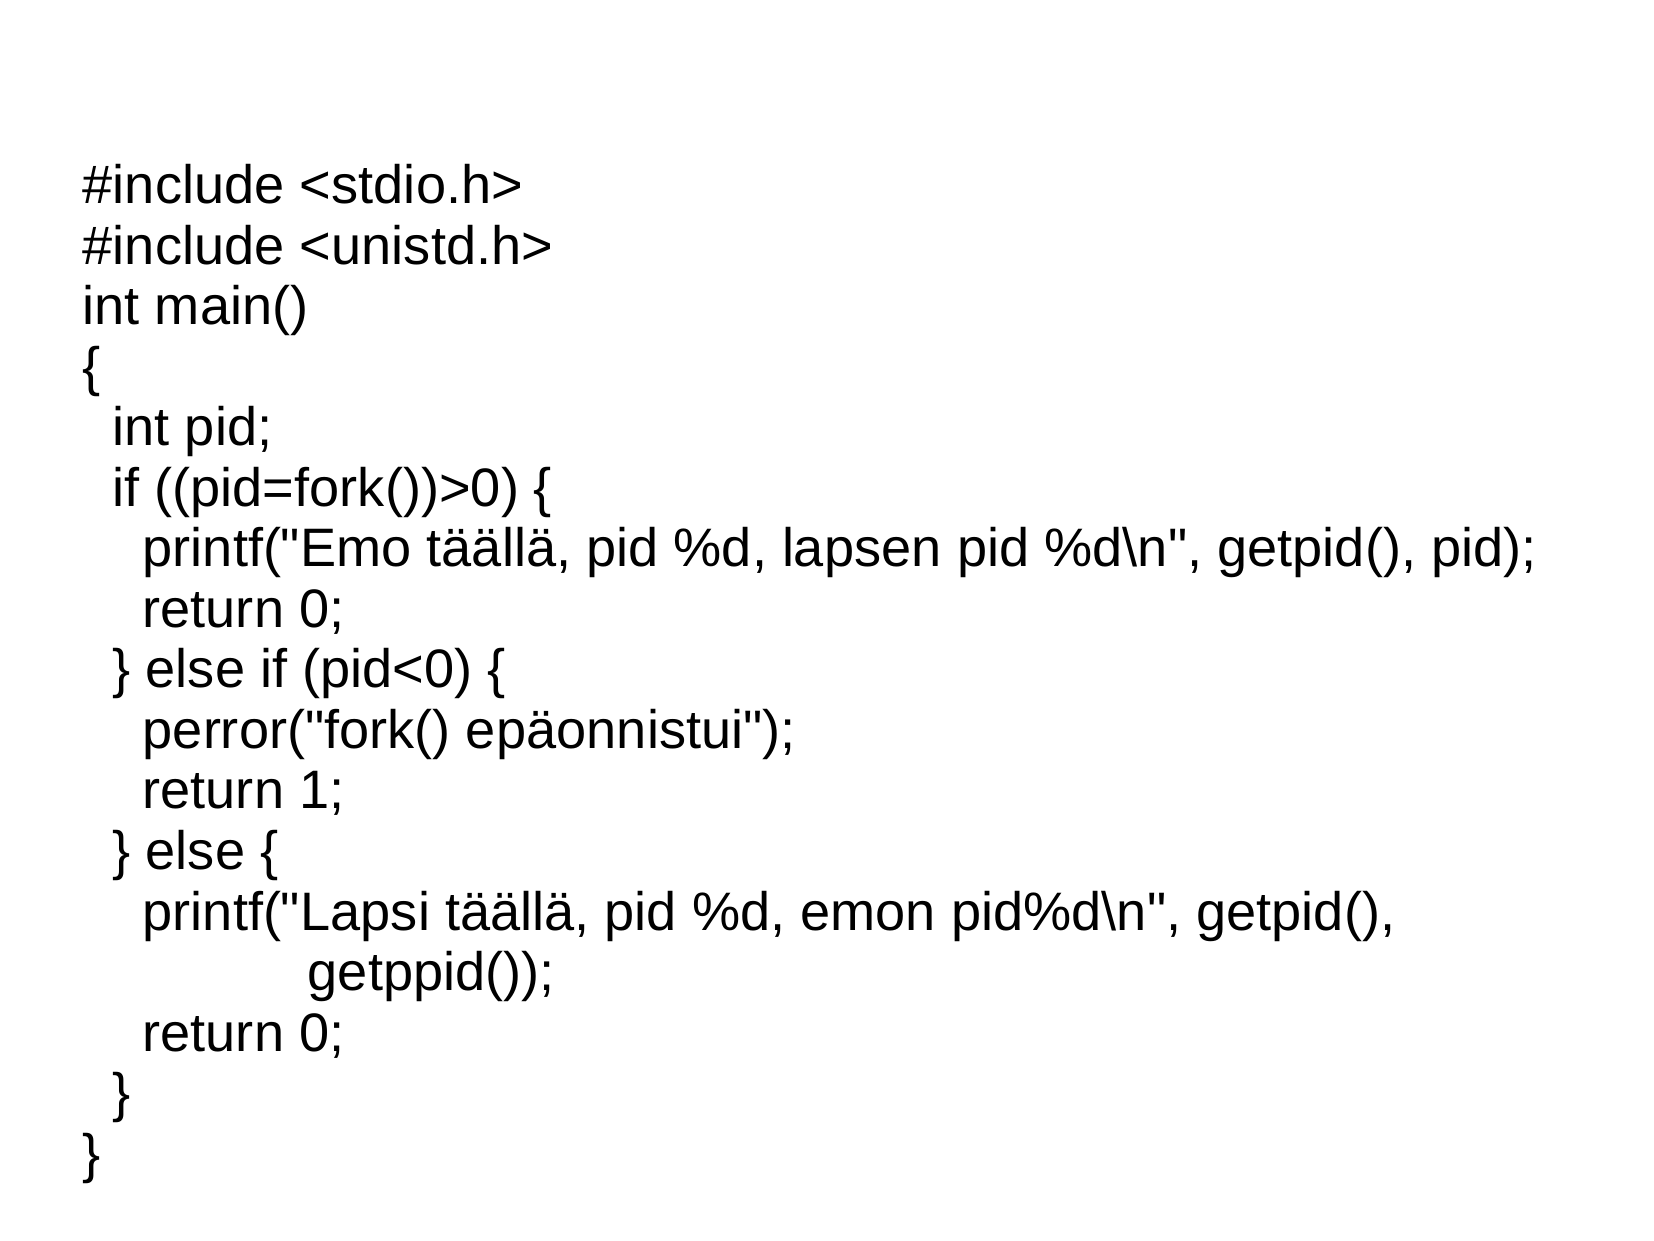

#include <stdio.h>
#include <unistd.h>
int main()
{
 int pid;
 if ((pid=fork())>0) {
 printf("Emo täällä, pid %d, lapsen pid %d\n", getpid(), pid);
 return 0;
 } else if (pid<0) {
 perror("fork() epäonnistui");
 return 1;
 } else {
 printf("Lapsi täällä, pid %d, emon pid%d\n", getpid(),
			getppid());
 return 0;
 }
}